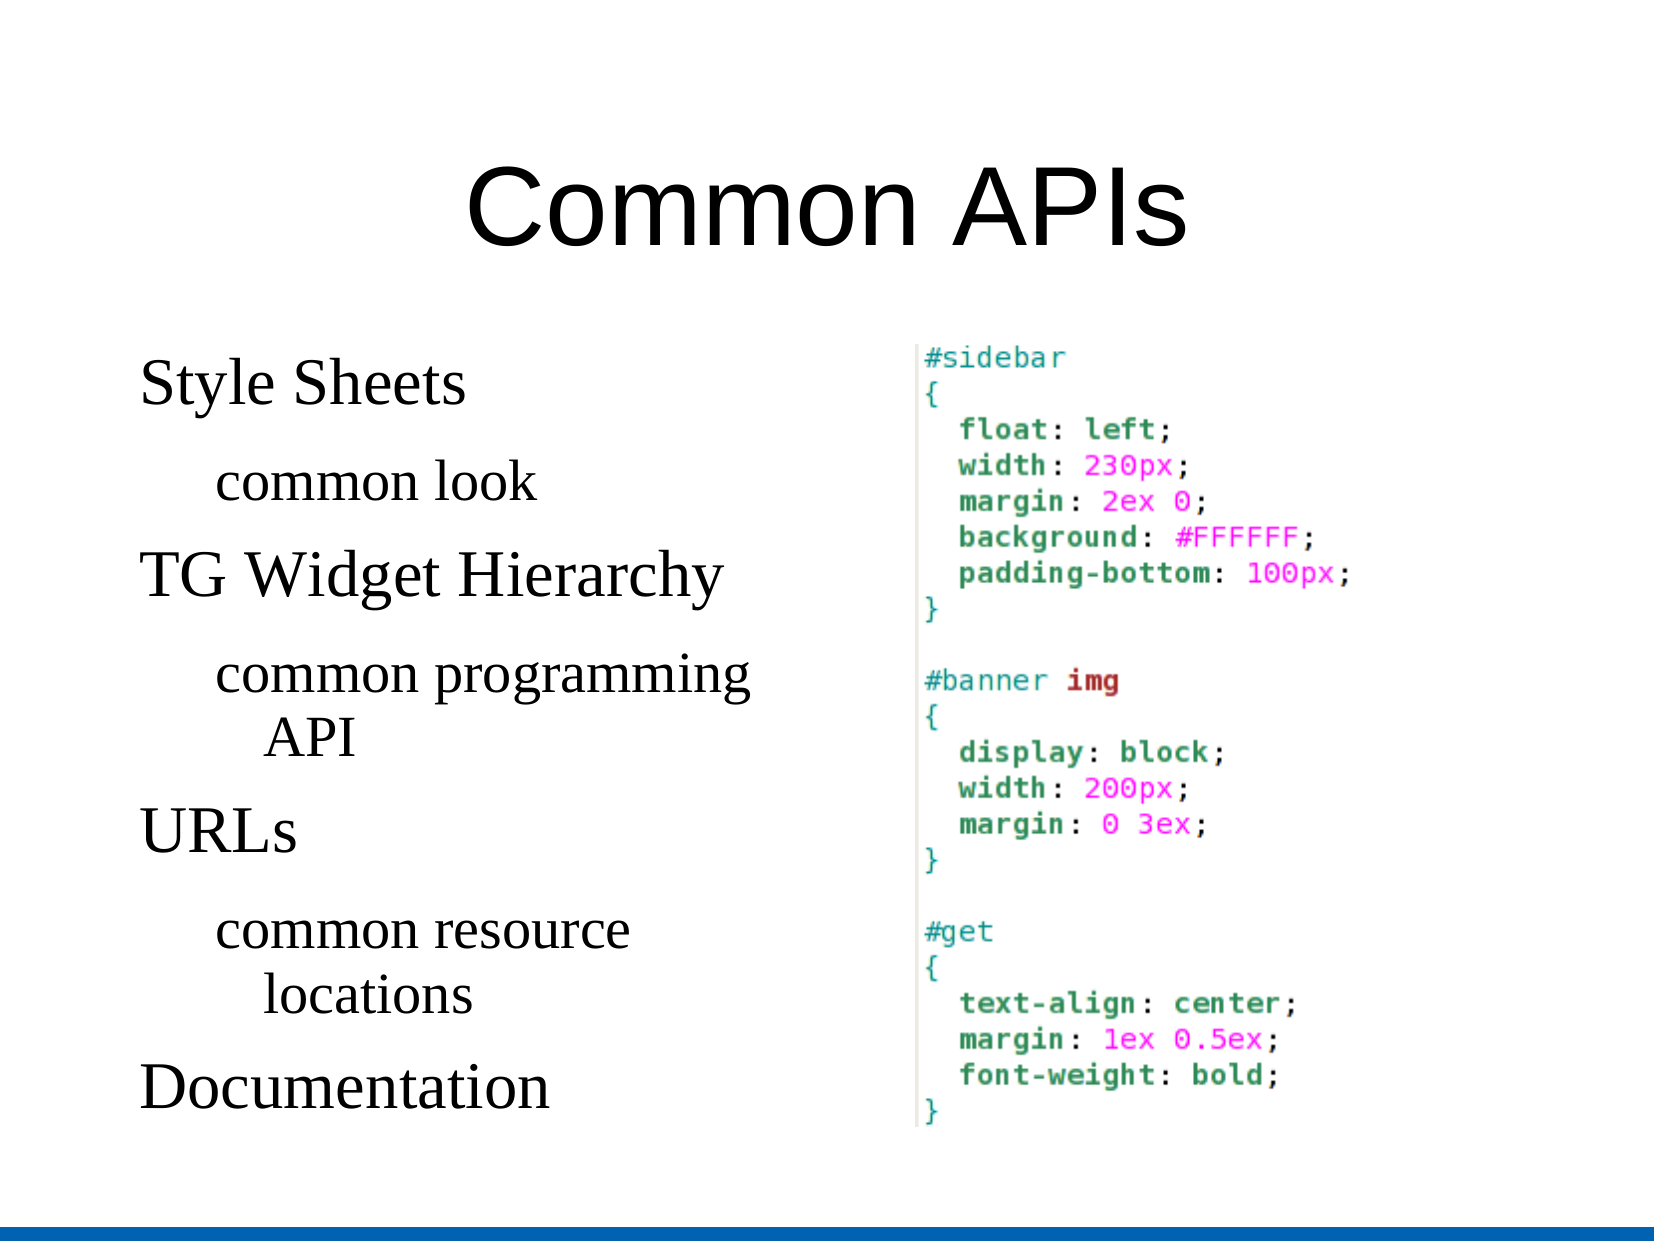

# Common APIs
Style Sheets
common look
TG Widget Hierarchy
common programming API
URLs
common resource locations
Documentation